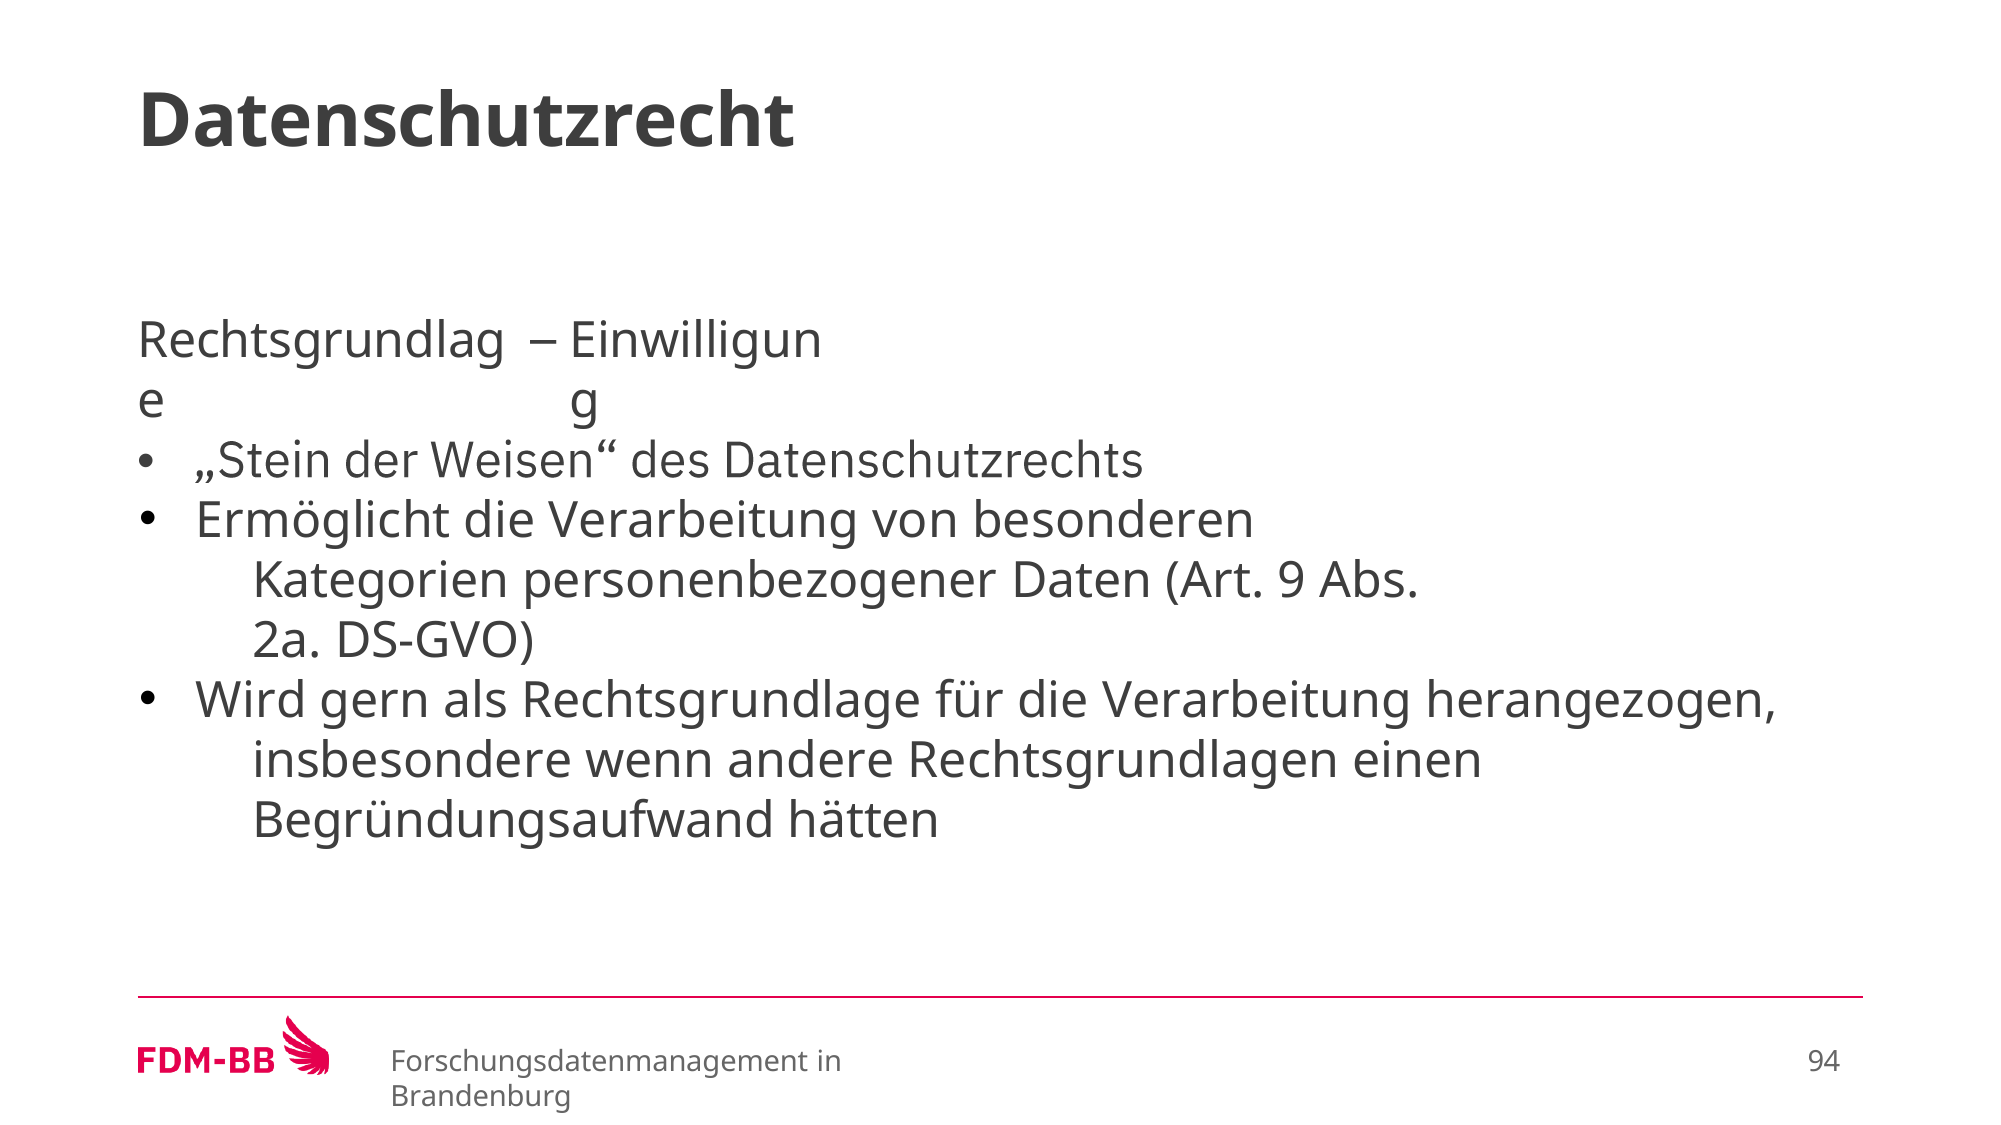

# Datenschutzrecht
Rechtsgrundlage
Einwilligung
•
Ermöglicht die Verarbeitung von besonderen Kategorien personenbezogener Daten (Art. 9 Abs. 2a. DS-GVO)
Wird gern als Rechtsgrundlage für die Verarbeitung herangezogen, insbesondere wenn andere Rechtsgrundlagen einen Begründungsaufwand hätten
Forschungsdatenmanagement in Brandenburg
94